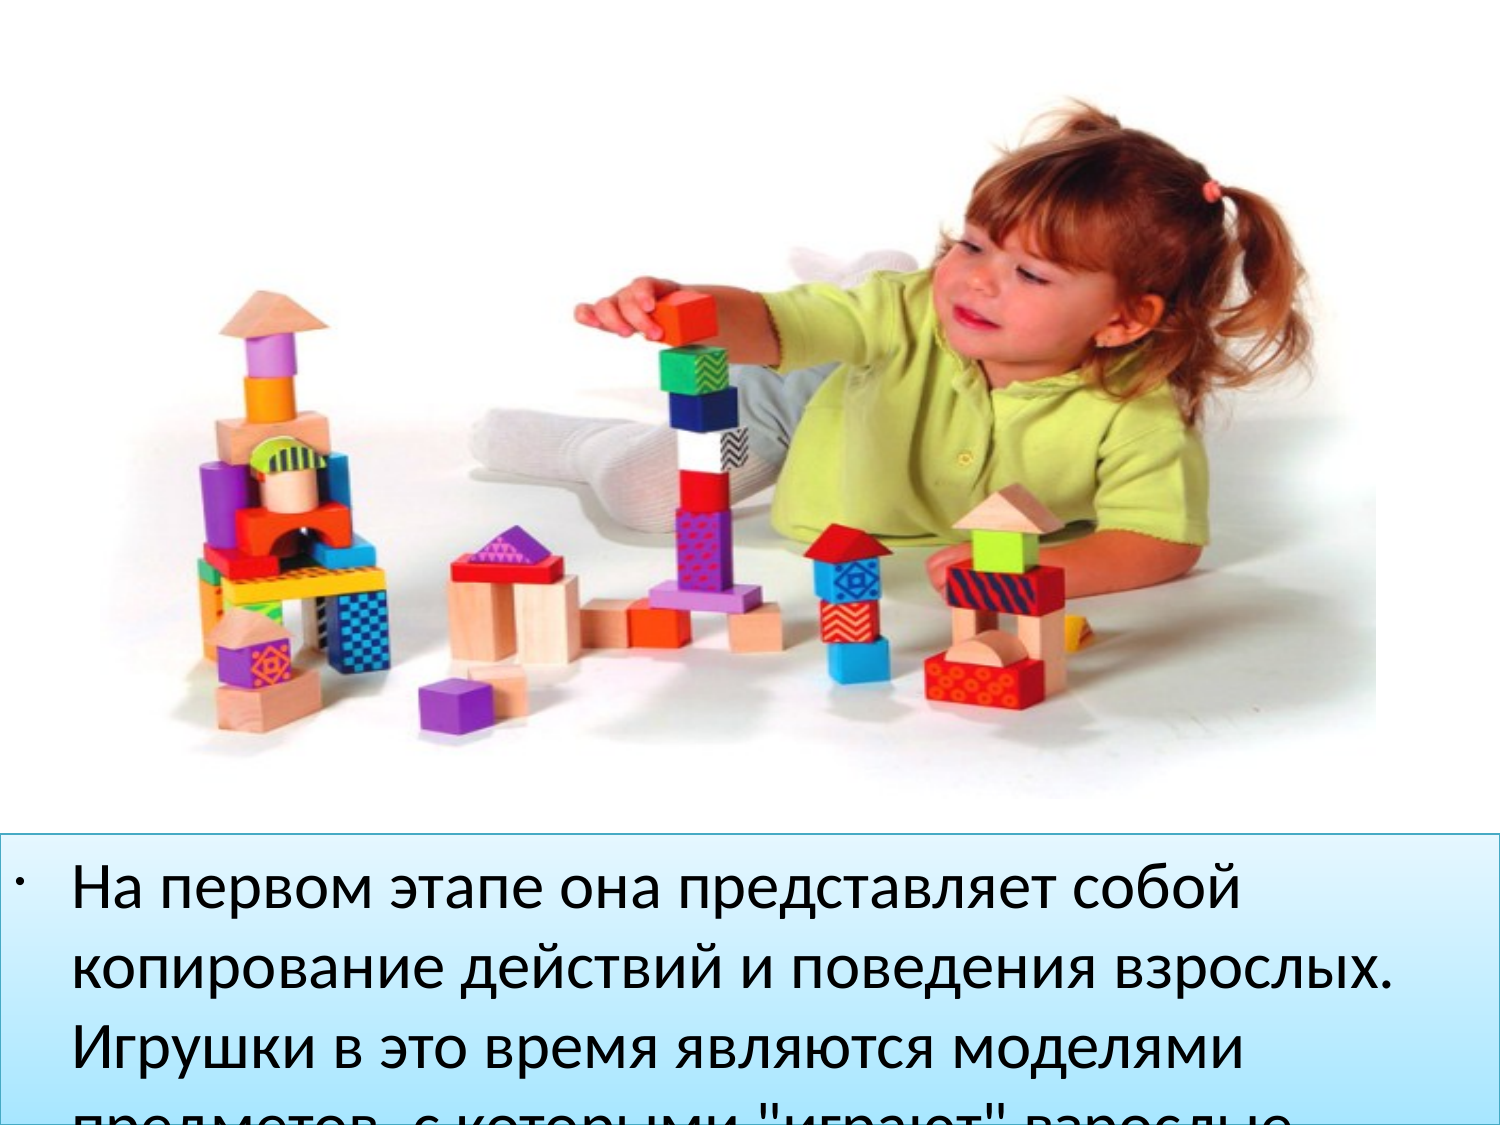

#
На первом этапе она представляет собой копирование действий и поведения взрослых. Игрушки в это время являются моделями предметов, с которыми "играют" взрослые.